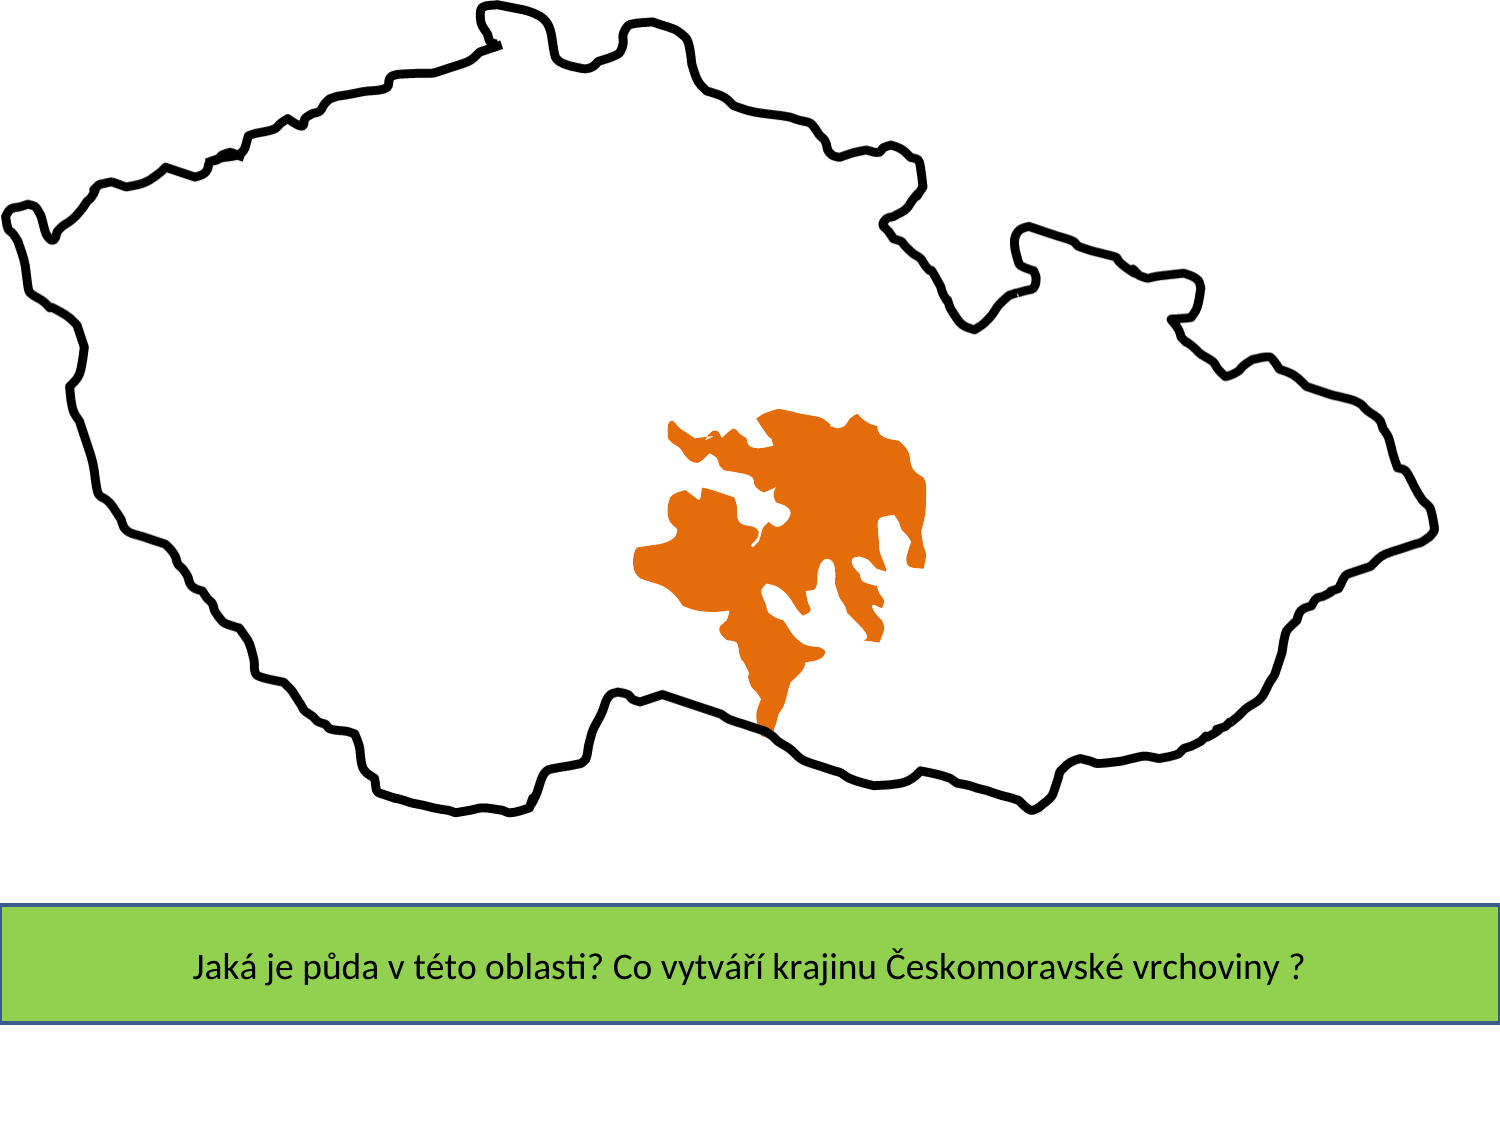

Jaká je půda v této oblasti? Co vytváří krajinu Českomoravské vrchoviny ?